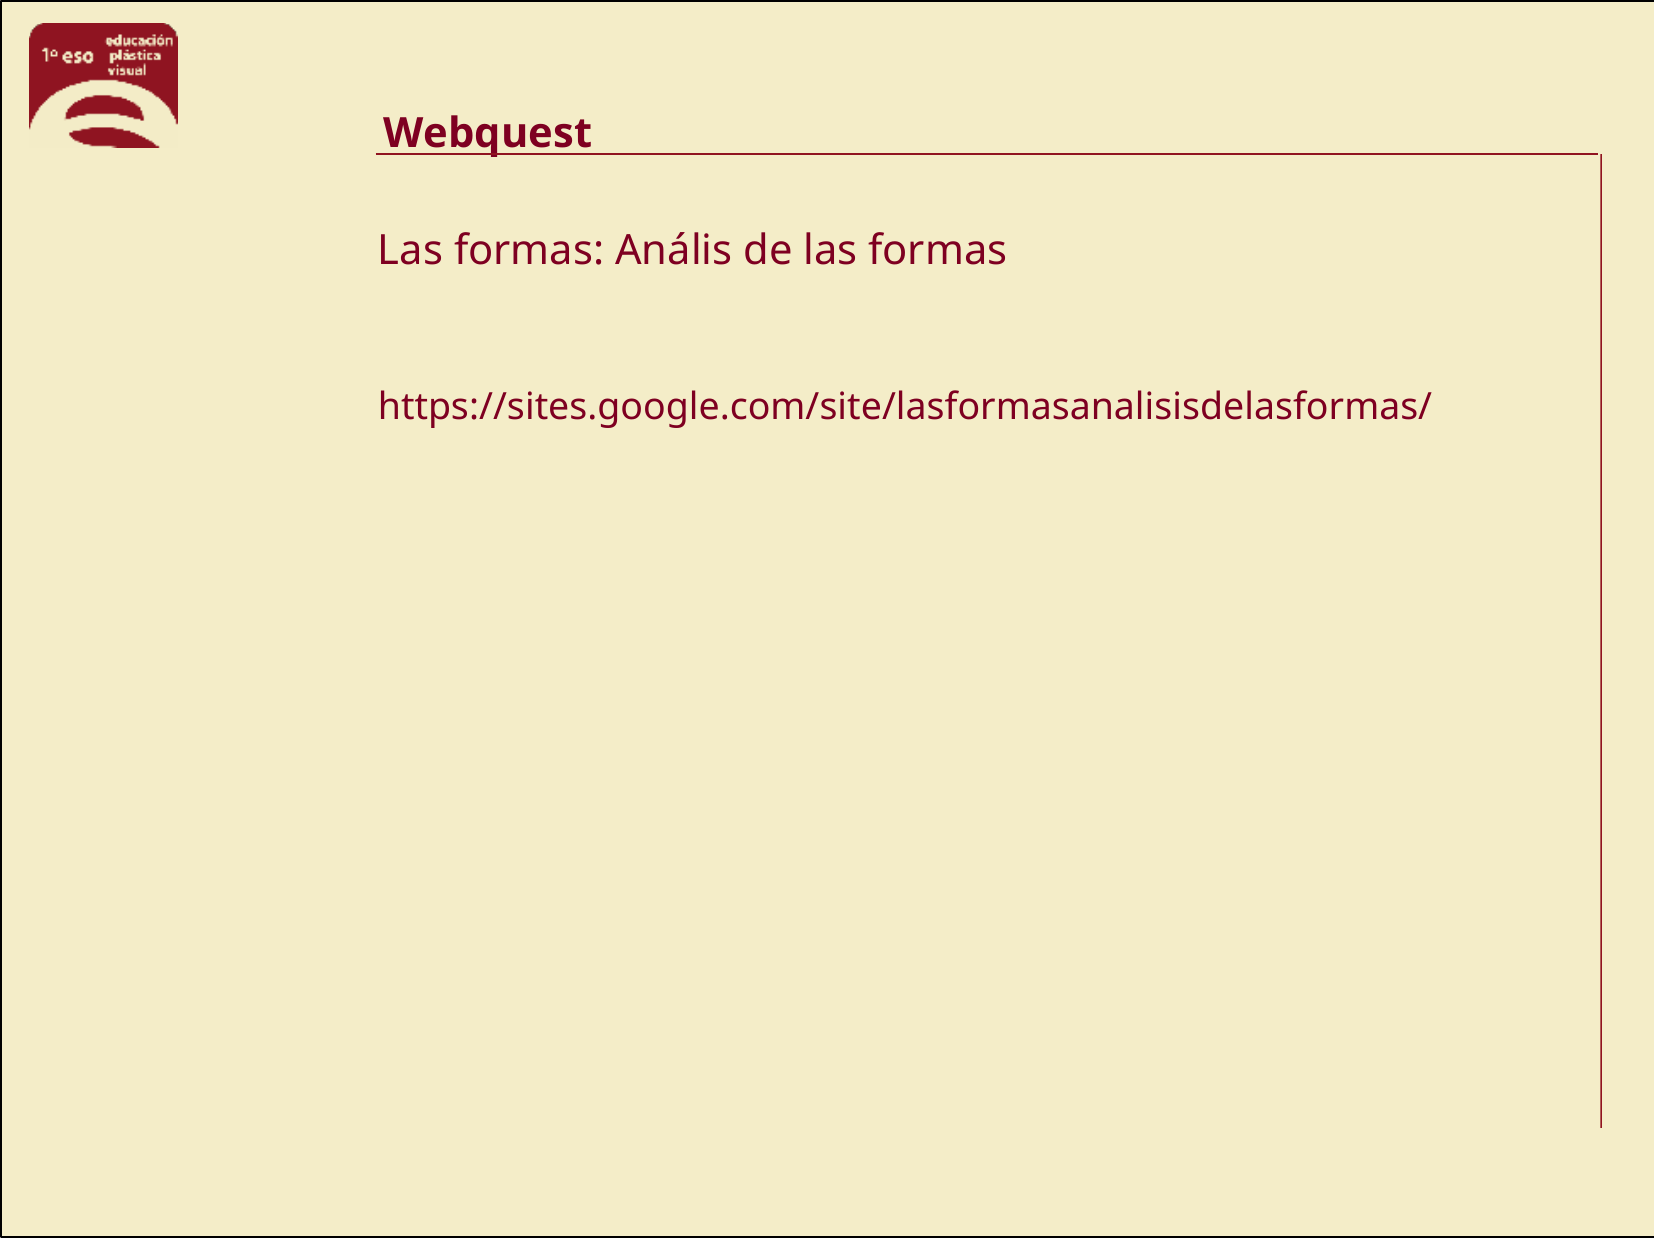

Webquest
Las formas: Anális de las formas
https://sites.google.com/site/lasformasanalisisdelasformas/
#